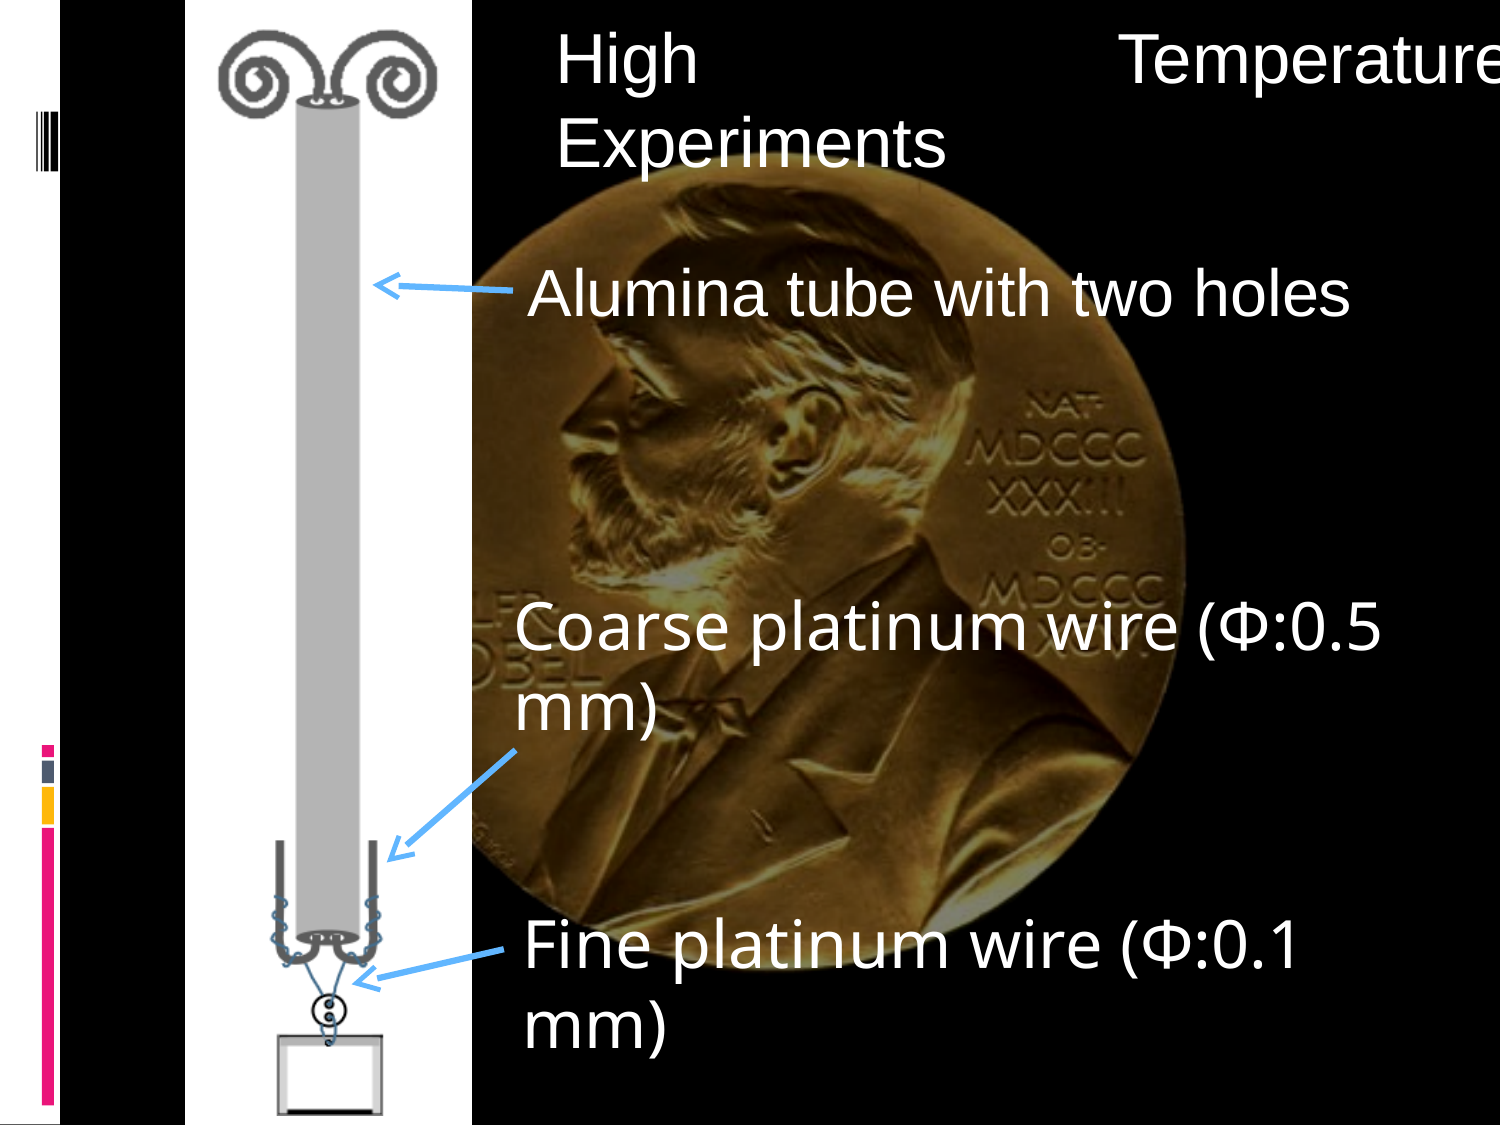

High Temperature Experiments
Alumina tube with two holes
Coarse platinum wire (Φ:0.5
mm)
Fine platinum wire (Φ:0.1 mm)